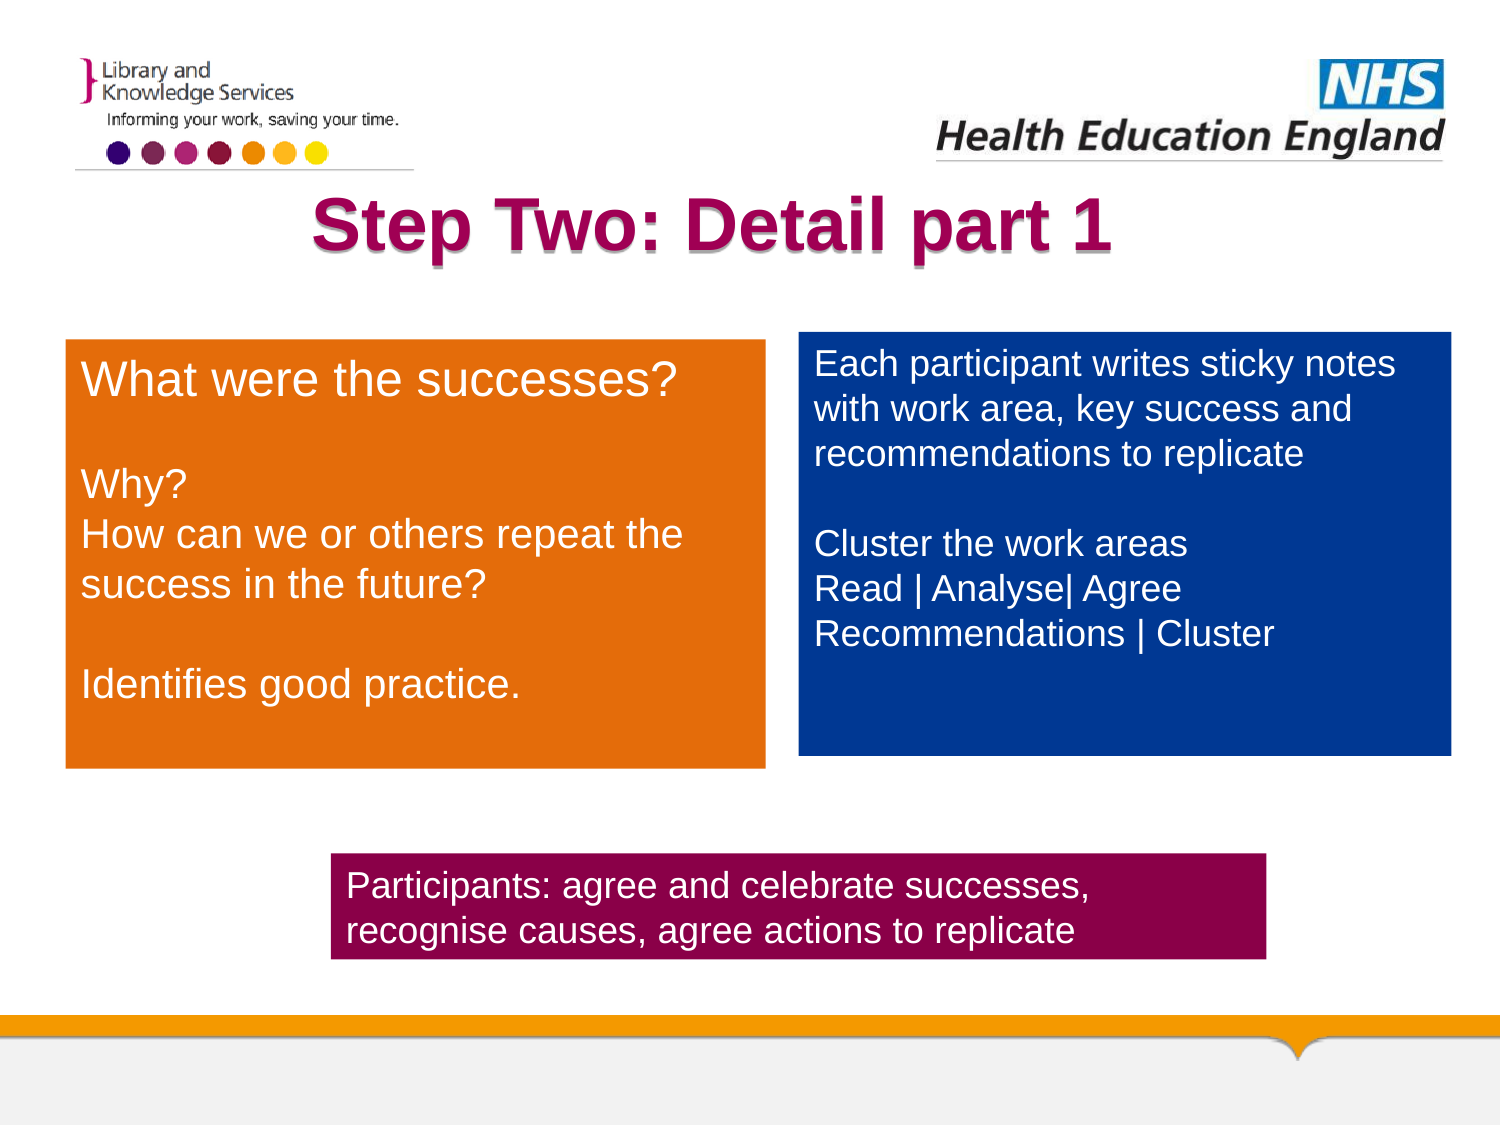

# Step Two: Detail part 1
Each participant writes sticky notes with work area, key success and recommendations to replicate
Cluster the work areas
Read | Analyse| Agree Recommendations | Cluster
What were the successes?
Why?
How can we or others repeat the success in the future?
Identifies good practice.
Participants: agree and celebrate successes, recognise causes, agree actions to replicate